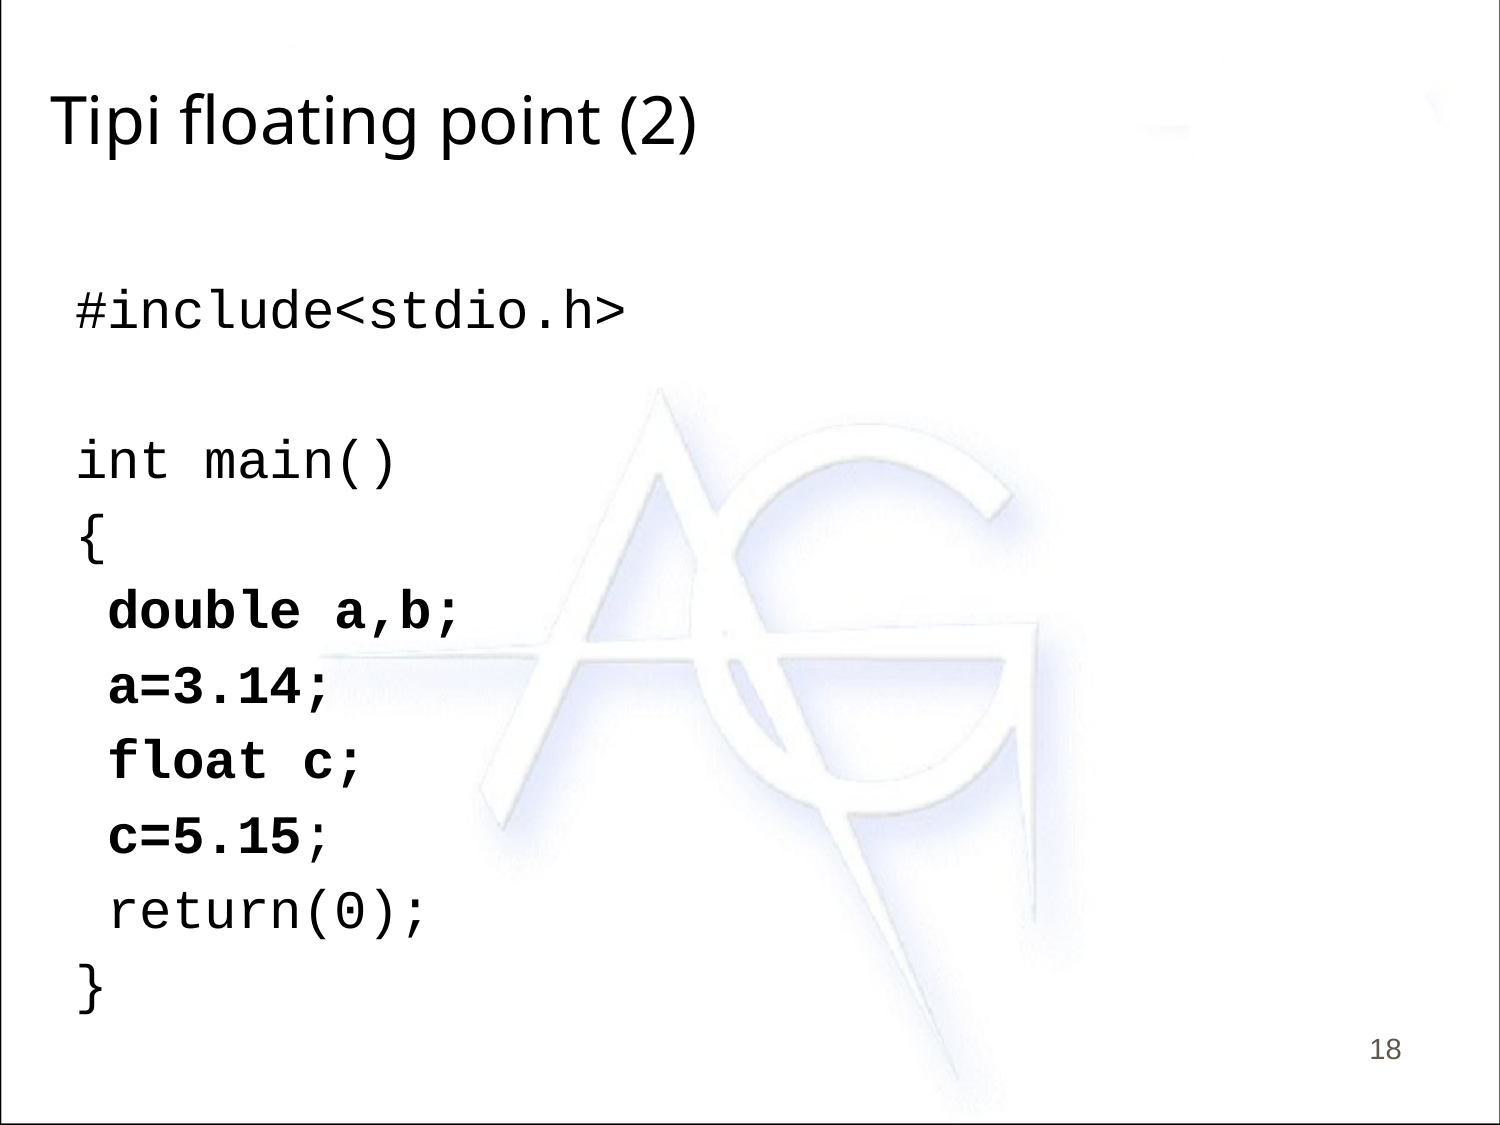

# Tipi floating point (2)
#include<stdio.h>
int main()
{
 double a,b;
 a=3.14;
 float c;
 c=5.15;
 return(0);
}
18